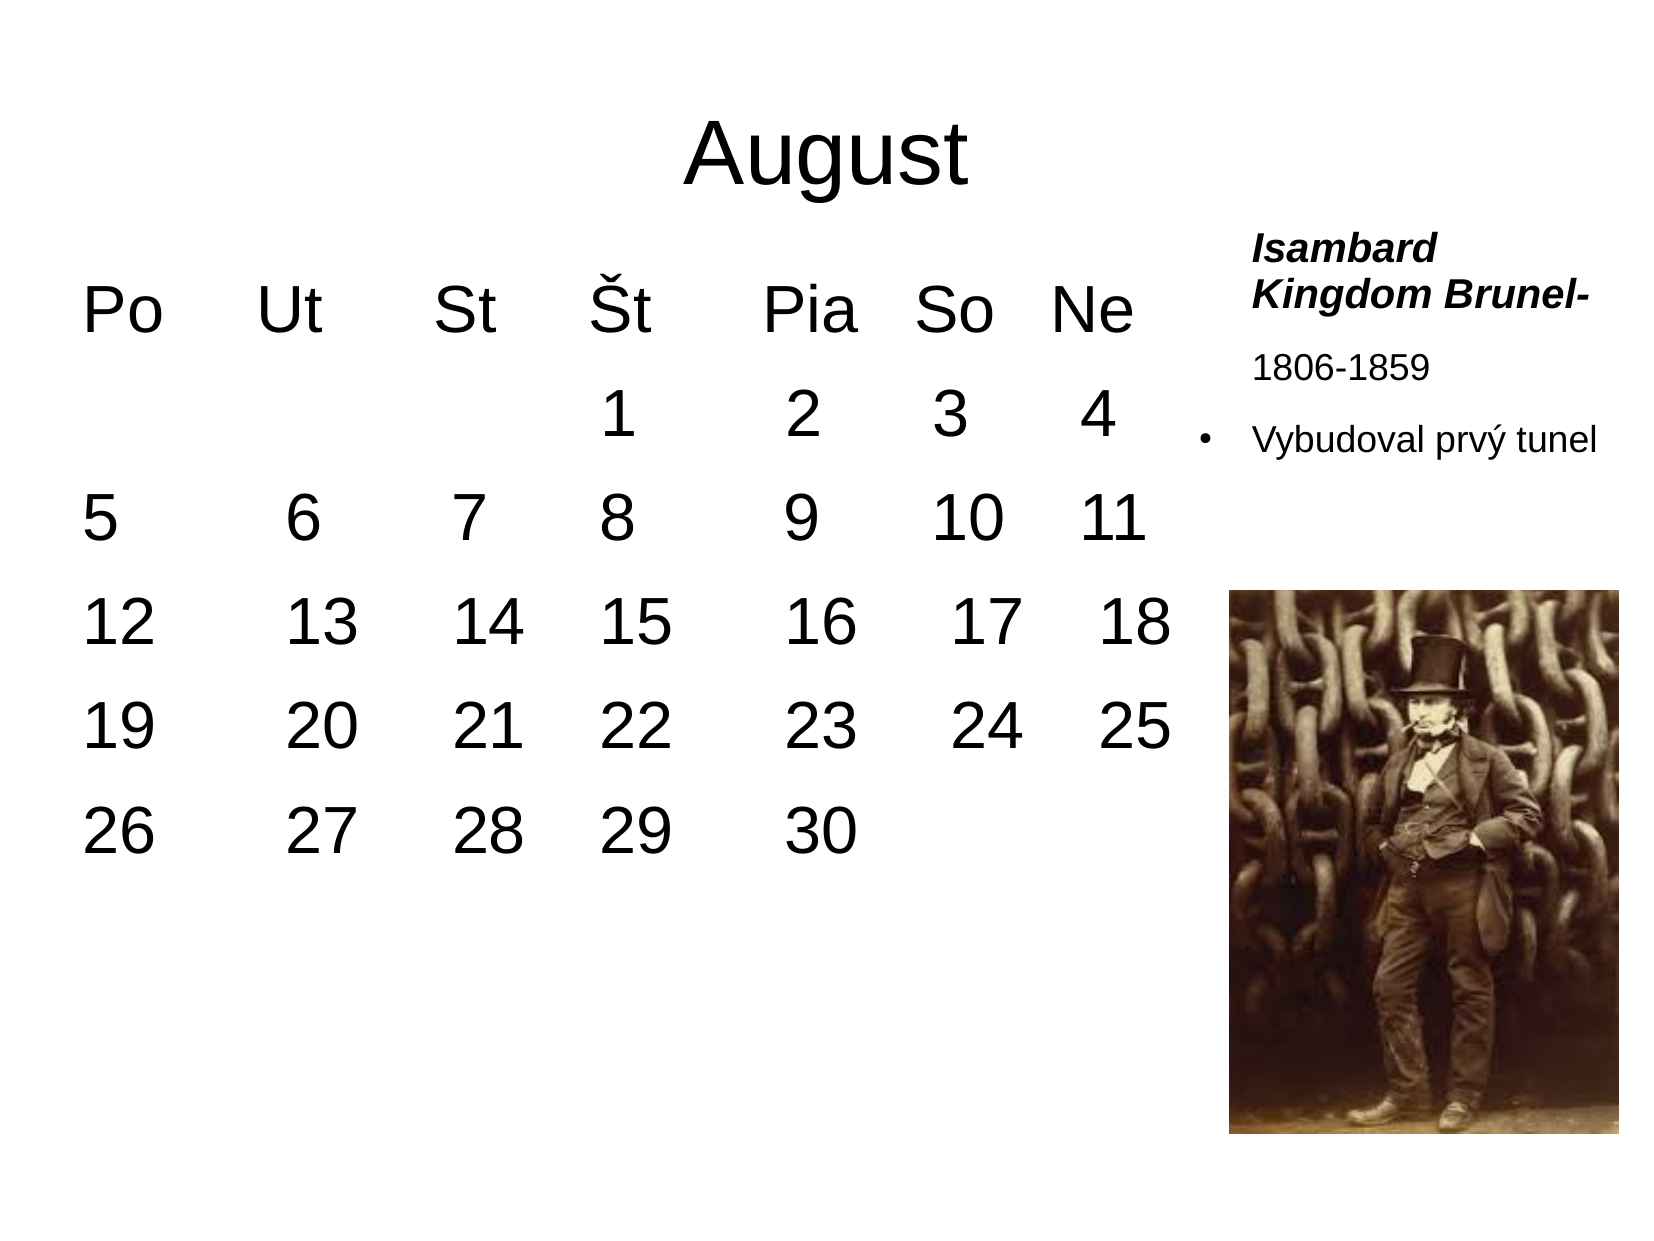

# August
Isambard Kingdom Brunel-
1806-1859
Vybudoval prvý tunel
Po Ut St Št Pia So Ne
 1 2 3 4
5 6 7 8 9 10 11
12 13 14 15 16 17 18
19 20 21 22 23 24 25
26 27 28 29 30